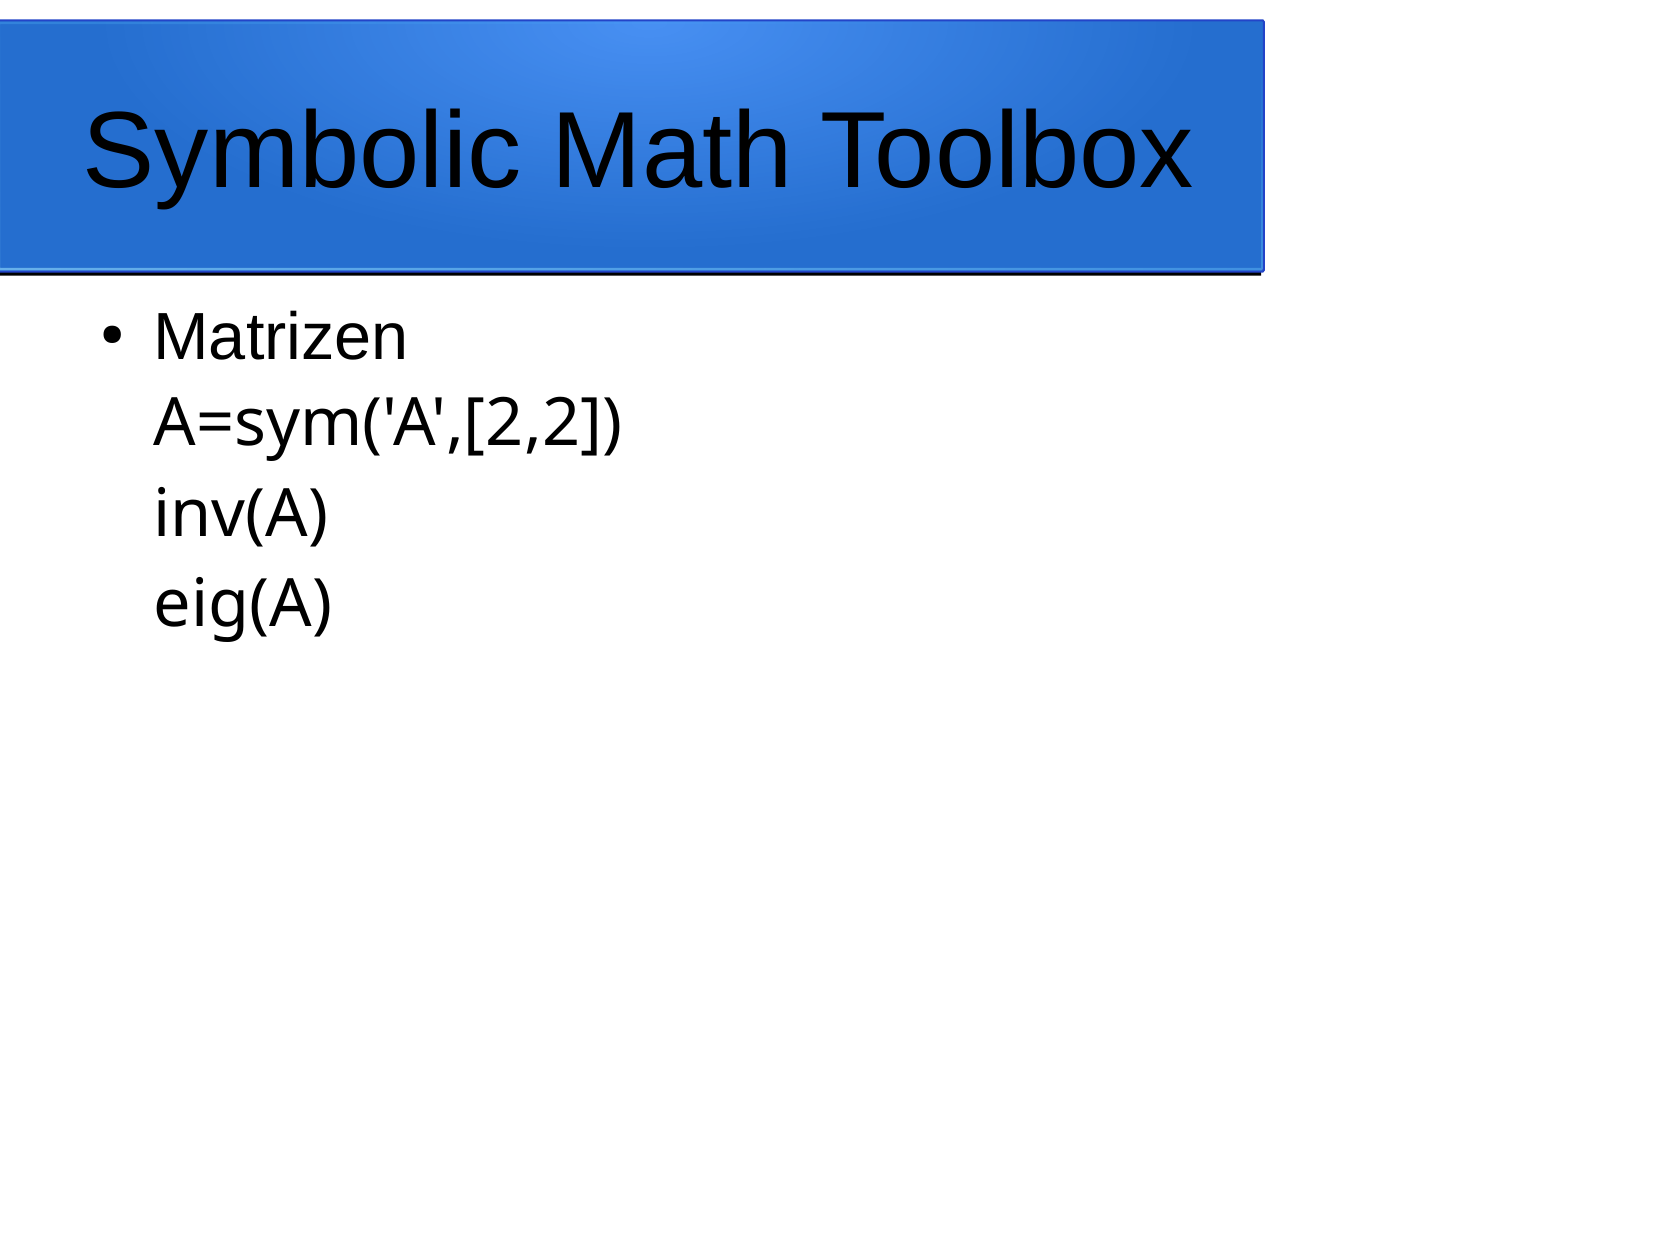

# Symbolic Math Toolbox
Matrizen
A=sym('A',[2,2])
inv(A)
eig(A)